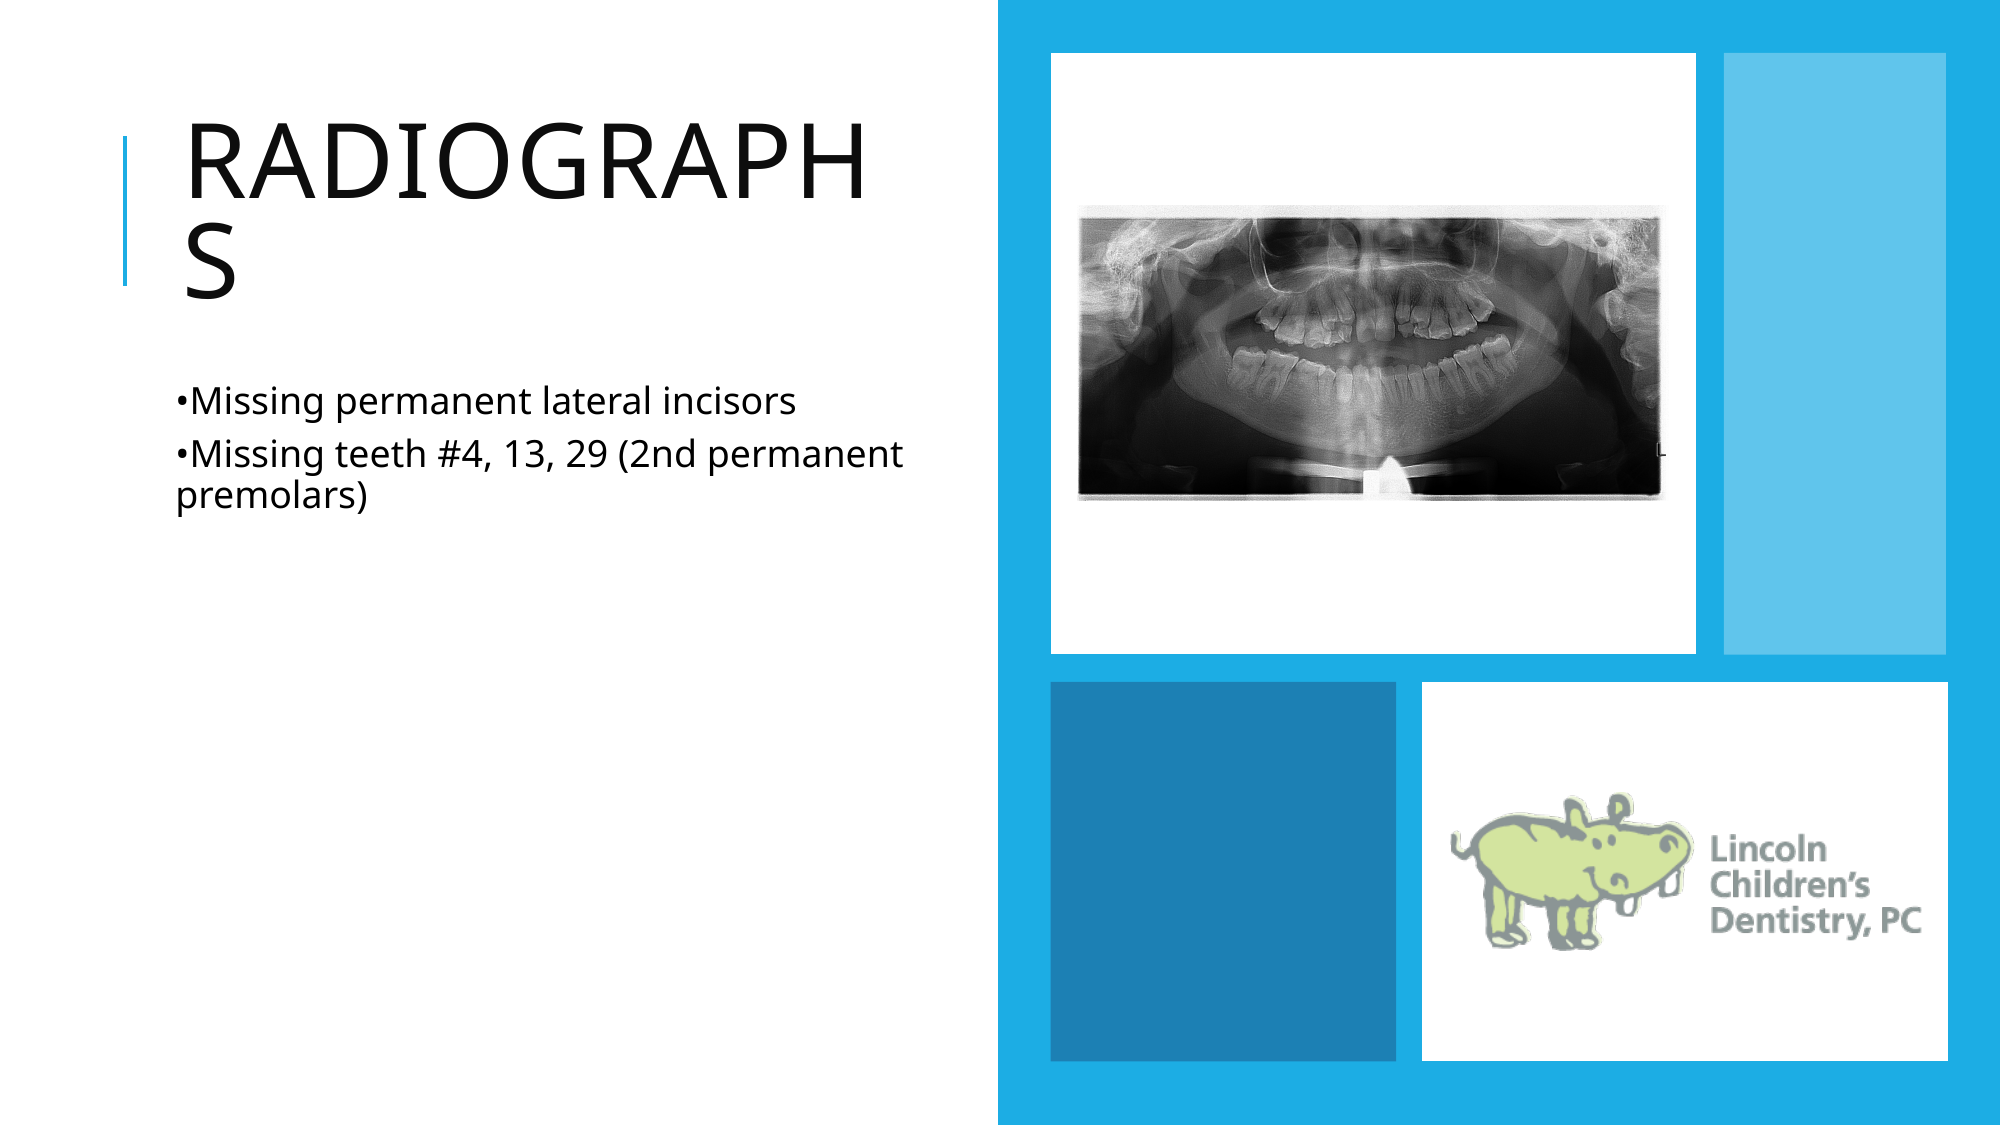

# radiographs
•Missing permanent lateral incisors
•Missing teeth #4, 13, 29 (2nd permanent premolars)